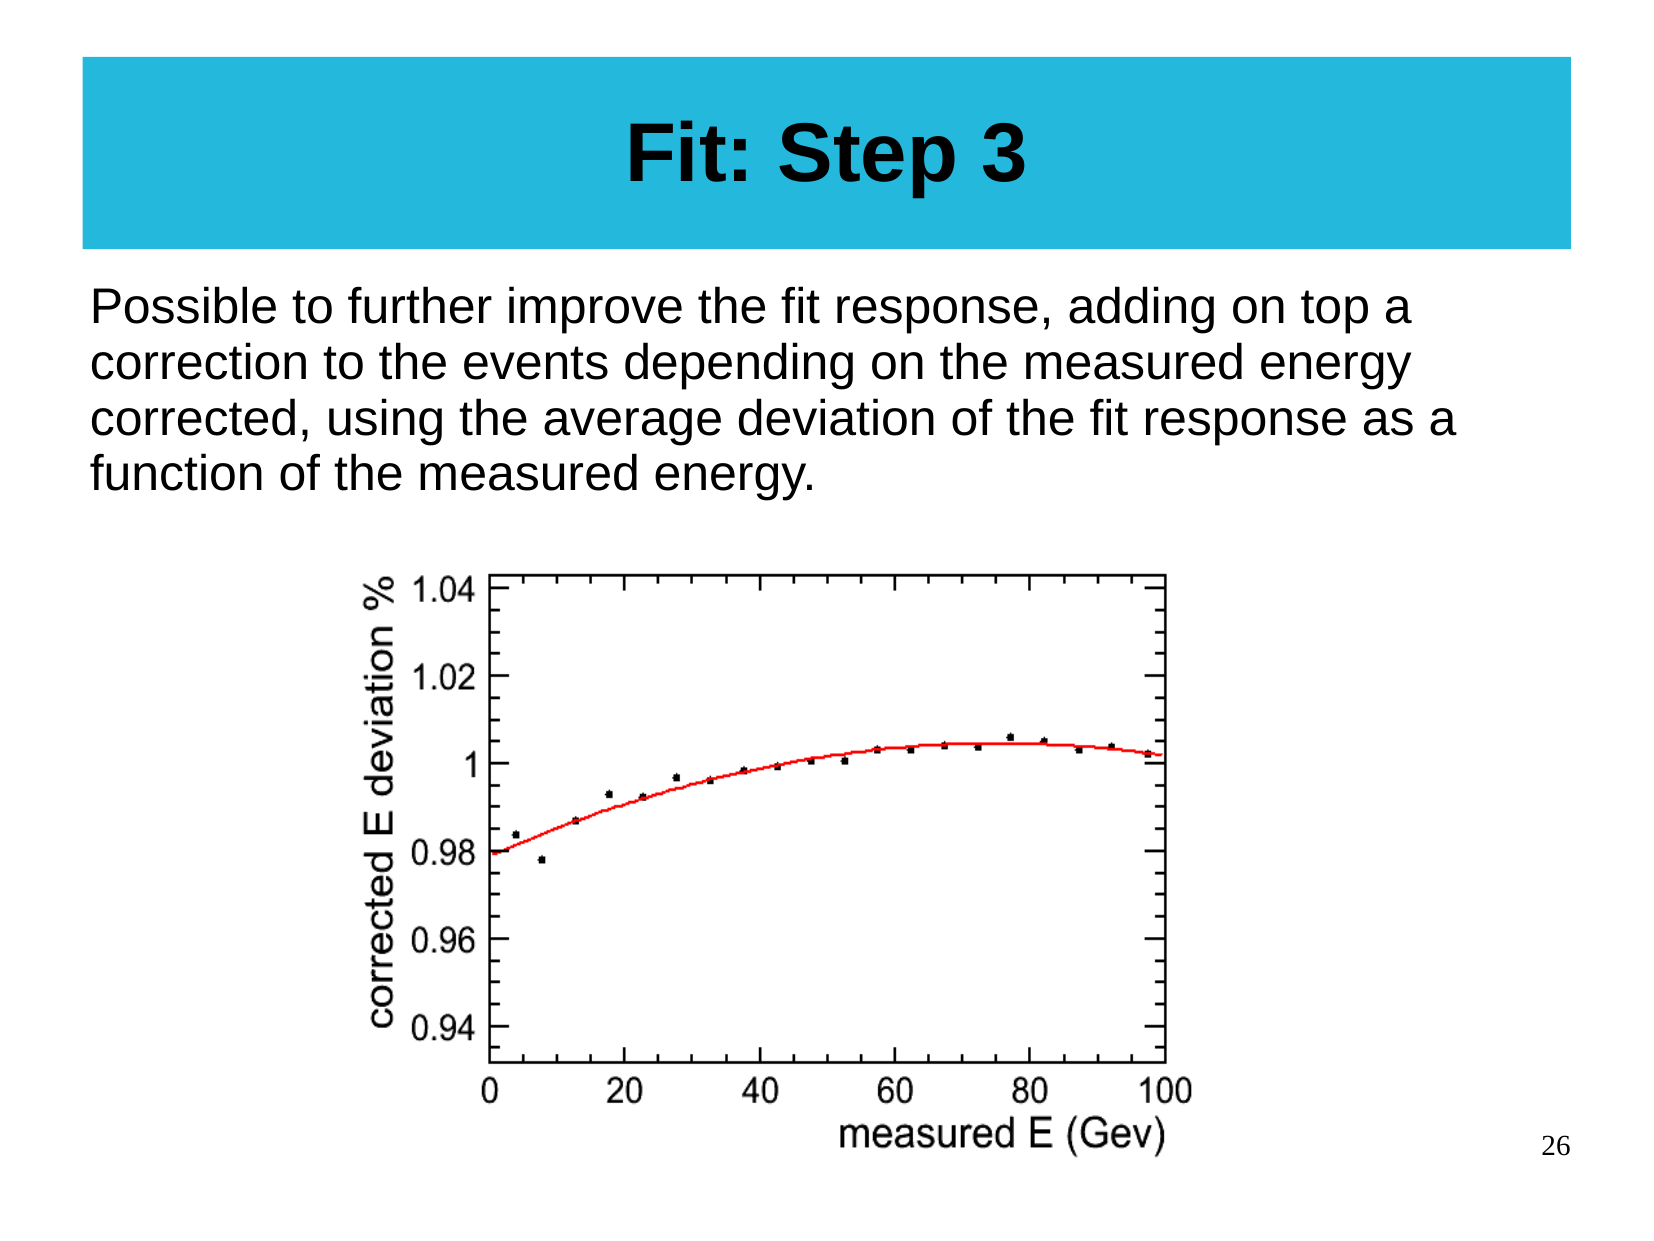

# Fit: Step 3
Possible to further improve the fit response, adding on top a correction to the events depending on the measured energy corrected, using the average deviation of the fit response as a function of the measured energy.
26